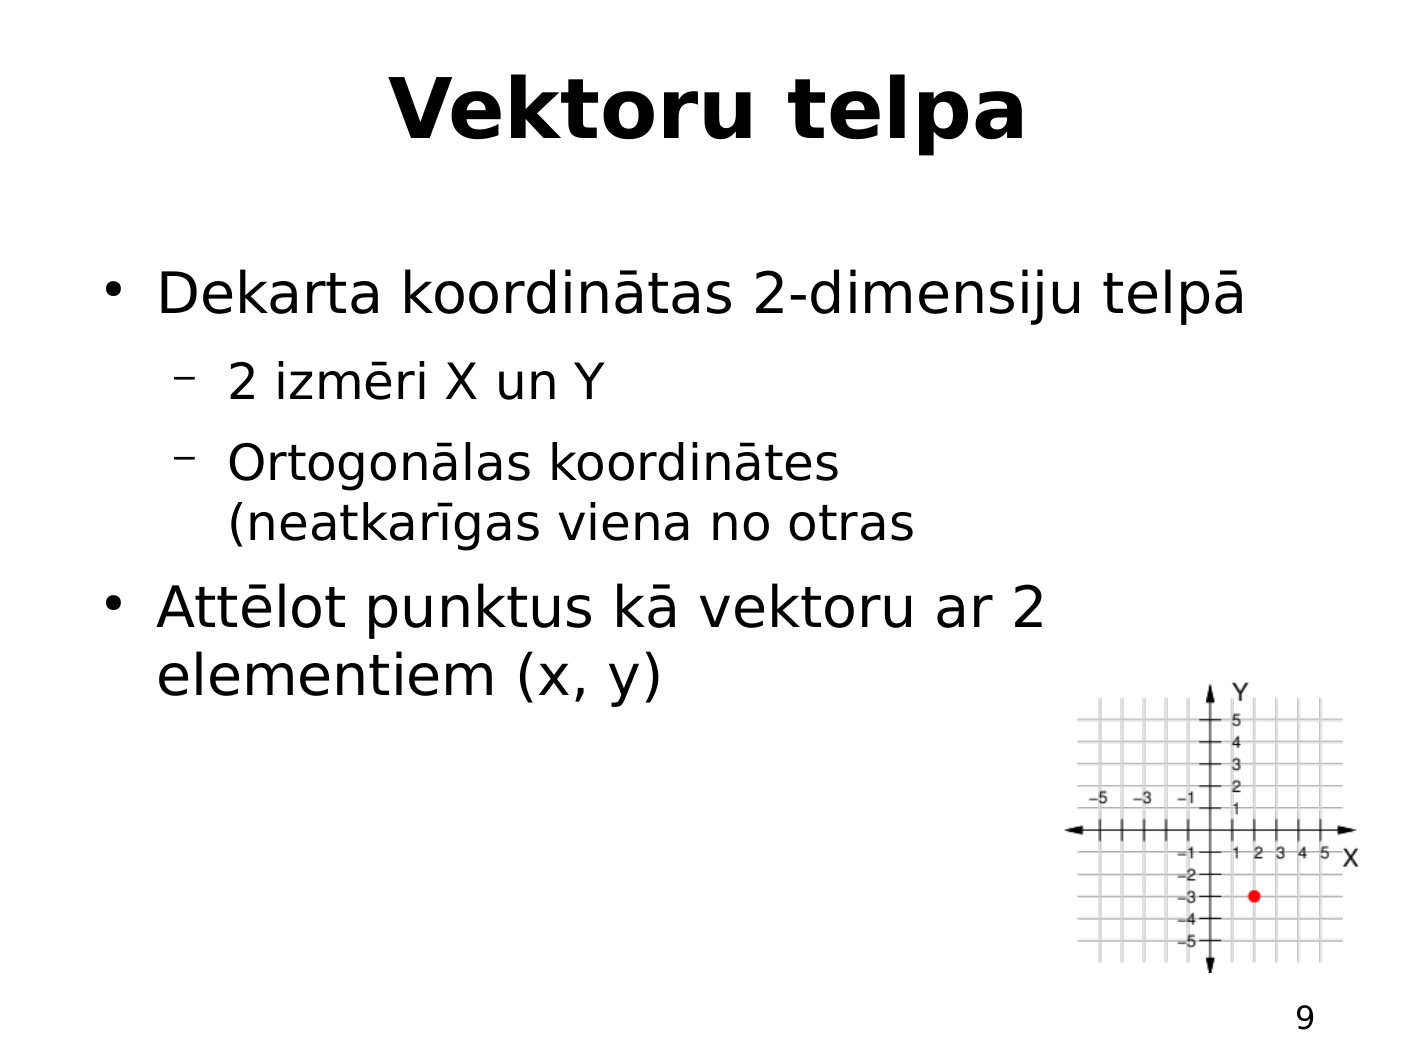

# Vektoru telpa
Dekarta koordinātas 2-dimensiju telpā
2 izmēri X un Y
Ortogonālas koordinātes
(neatkarīgas viena no otras
Attēlot punktus kā vektoru ar 2 elementiem (x, y)